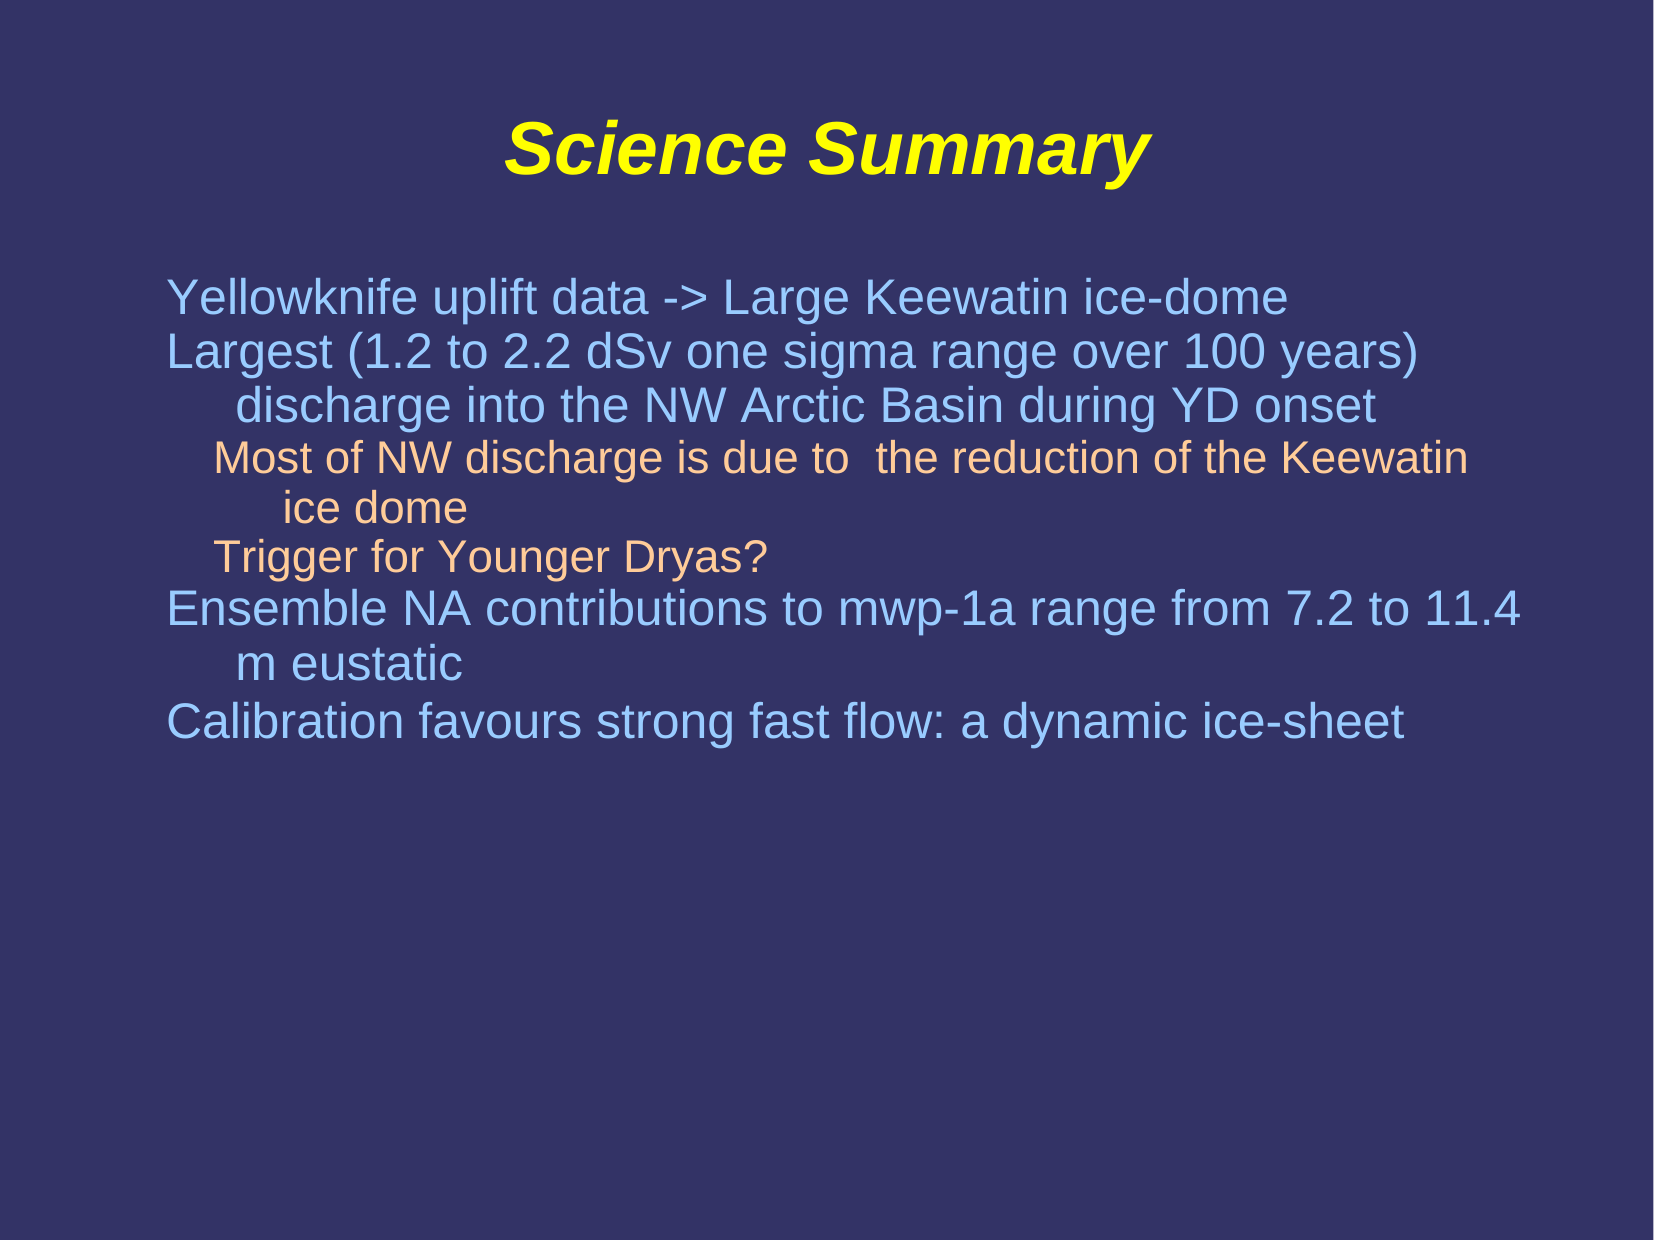

# Science Summary
Yellowknife uplift data -> Large Keewatin ice-dome
Largest (1.2 to 2.2 dSv one sigma range over 100 years) discharge into the NW Arctic Basin during YD onset
Most of NW discharge is due to the reduction of the Keewatin ice dome
Trigger for Younger Dryas?
Ensemble NA contributions to mwp-1a range from 7.2 to 11.4 m eustatic
Calibration favours strong fast flow: a dynamic ice-sheet